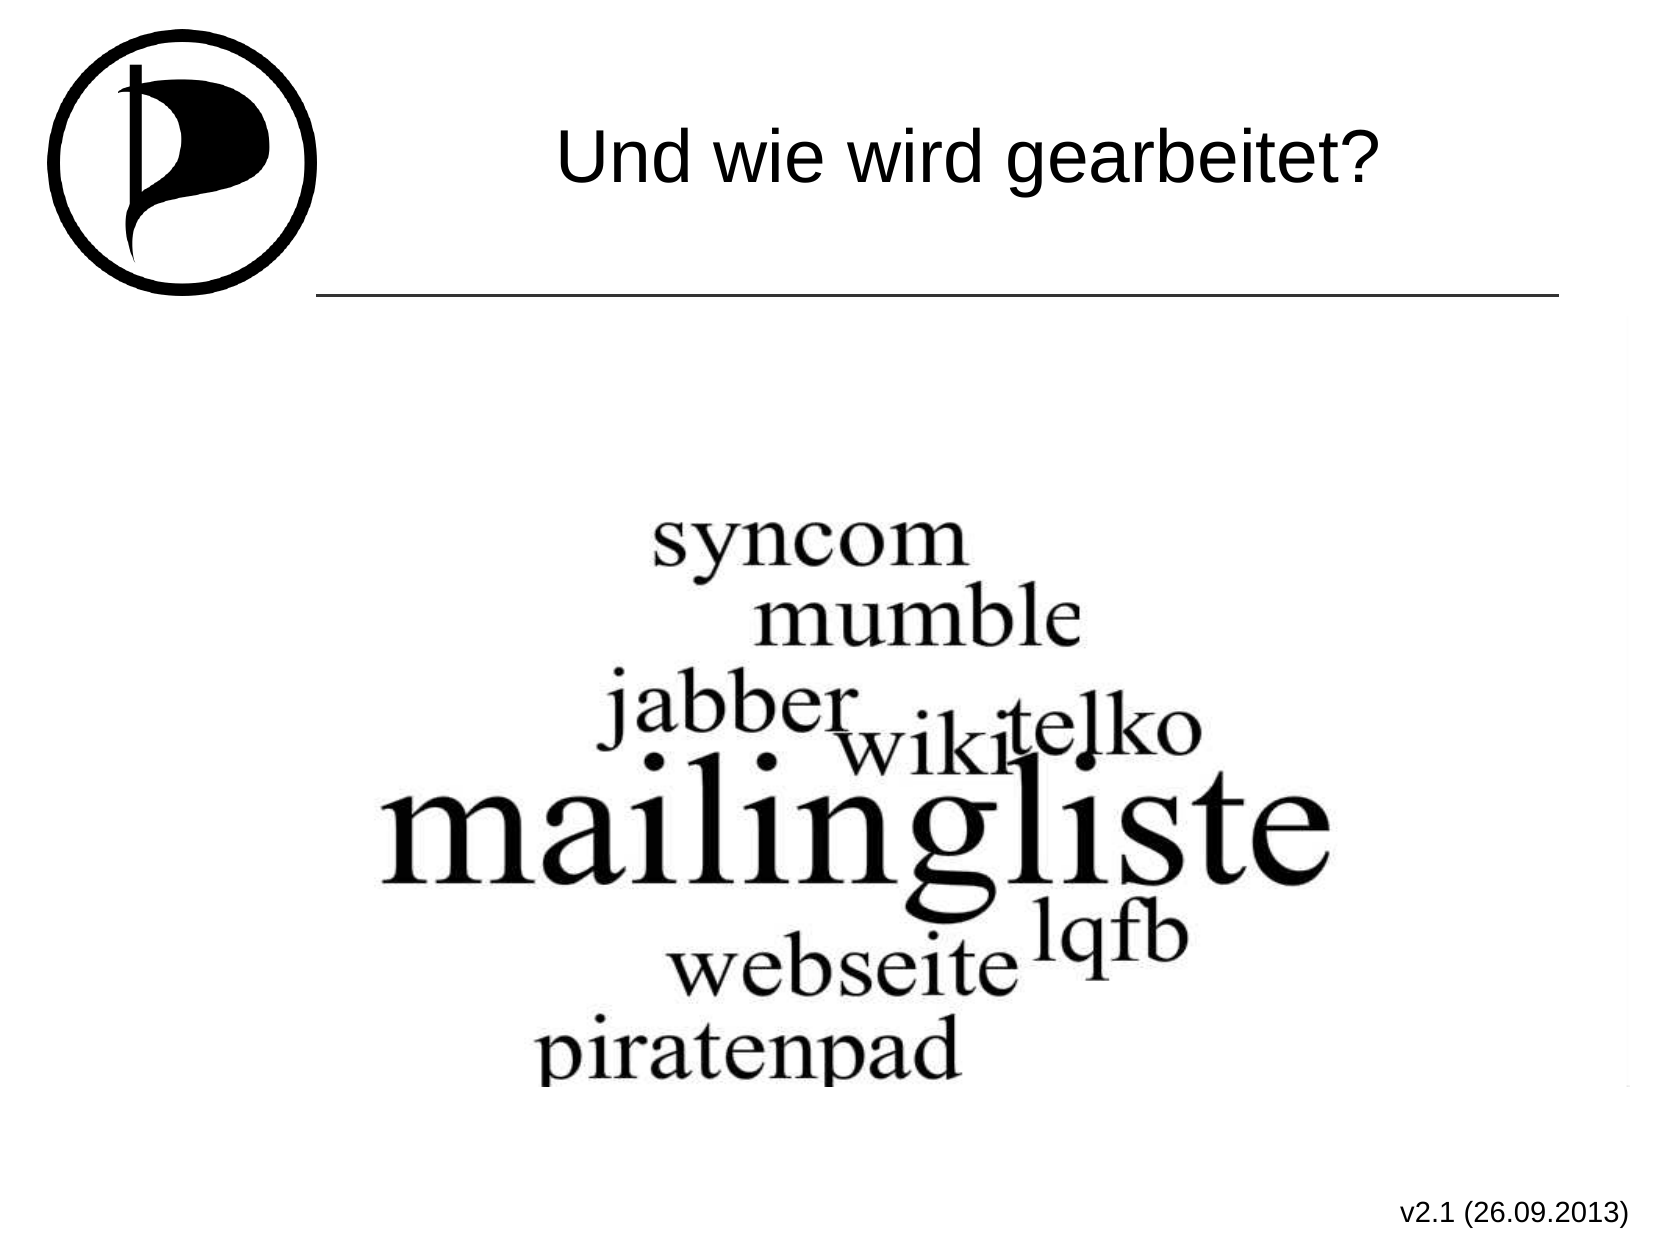

# Und wie wird gearbeitet?
v2.1 (26.09.2013)